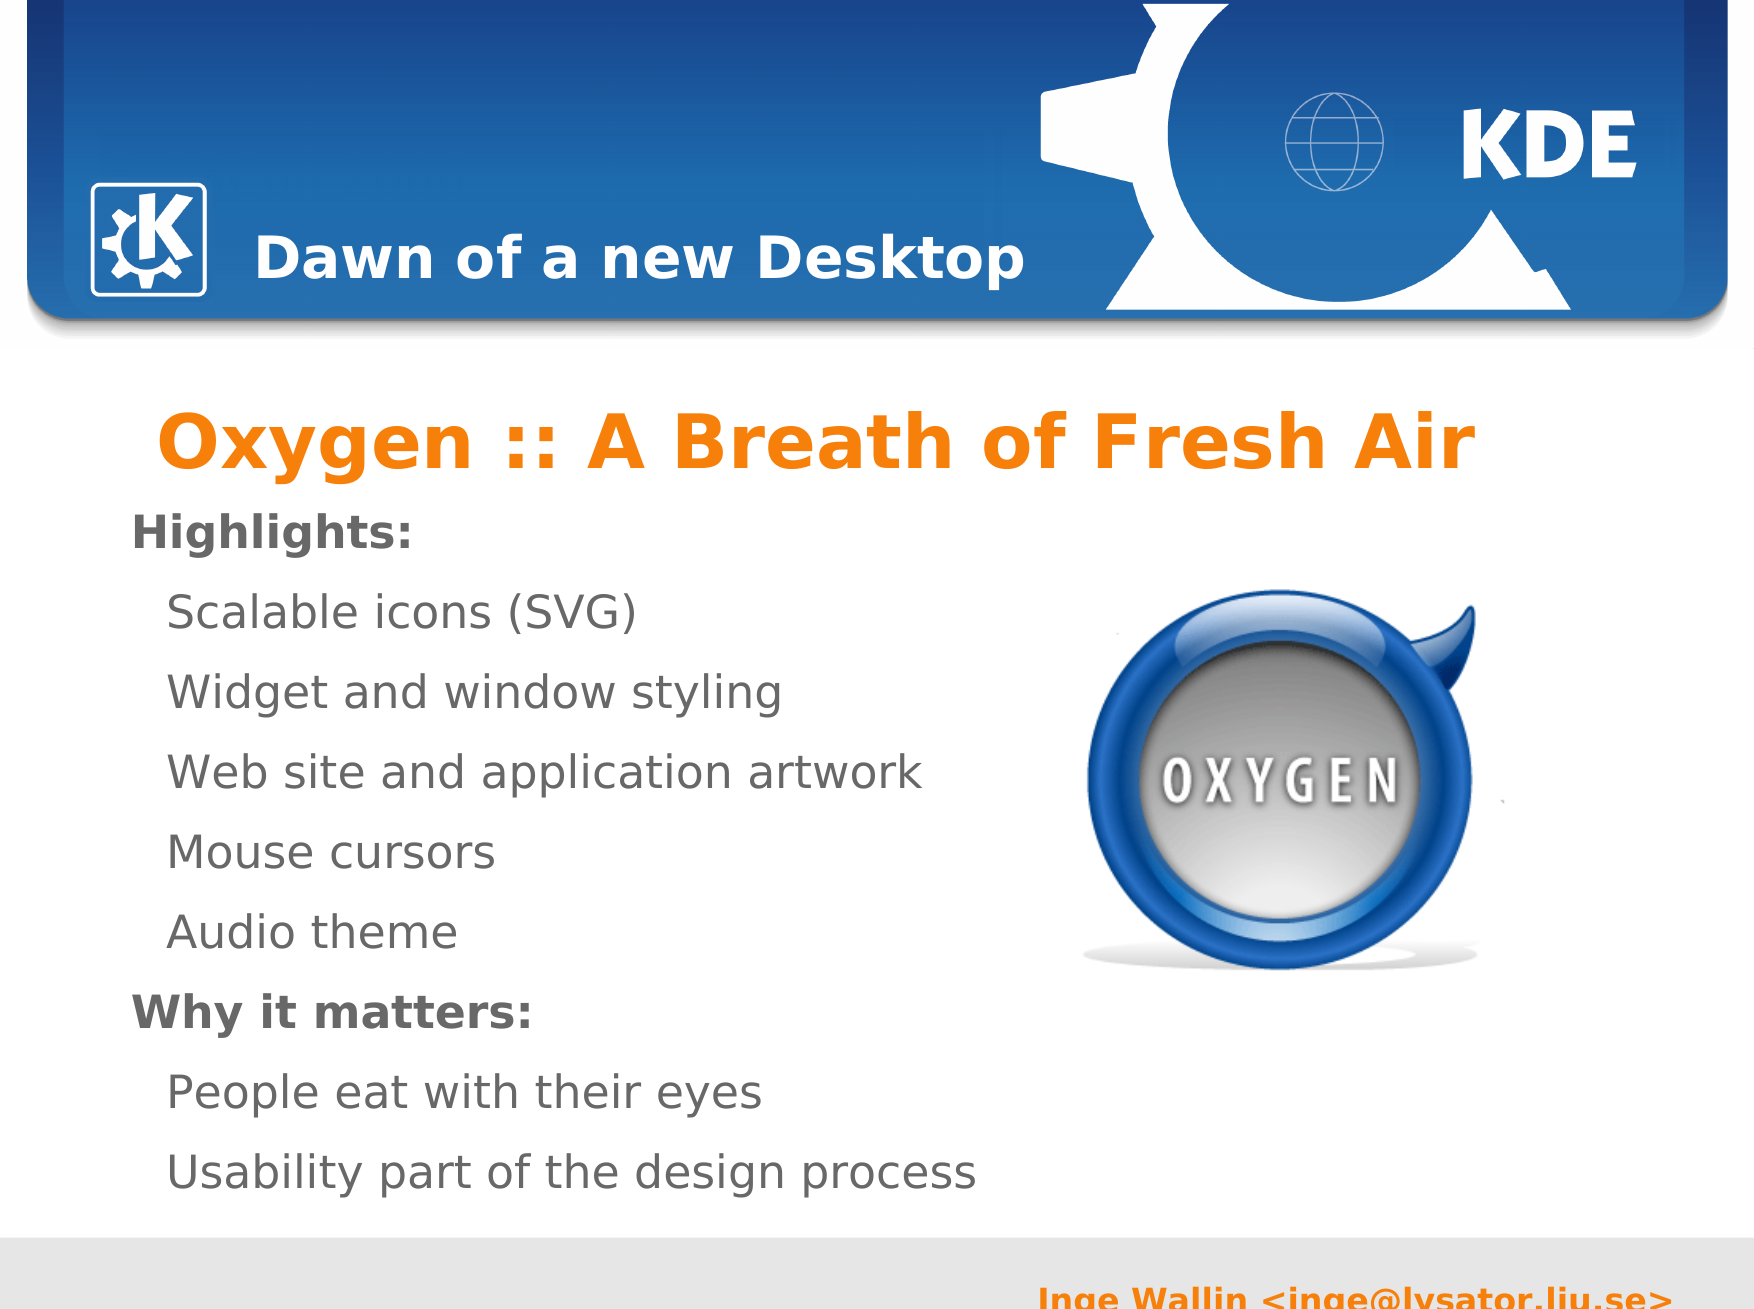

Dawn of a new Desktop
Oxygen :: A Breath of Fresh Air
Highlights:
Scalable icons (SVG)
Widget and window styling
Web site and application artwork
Mouse cursors
Audio theme
Why it matters:
People eat with their eyes
Usability part of the design process